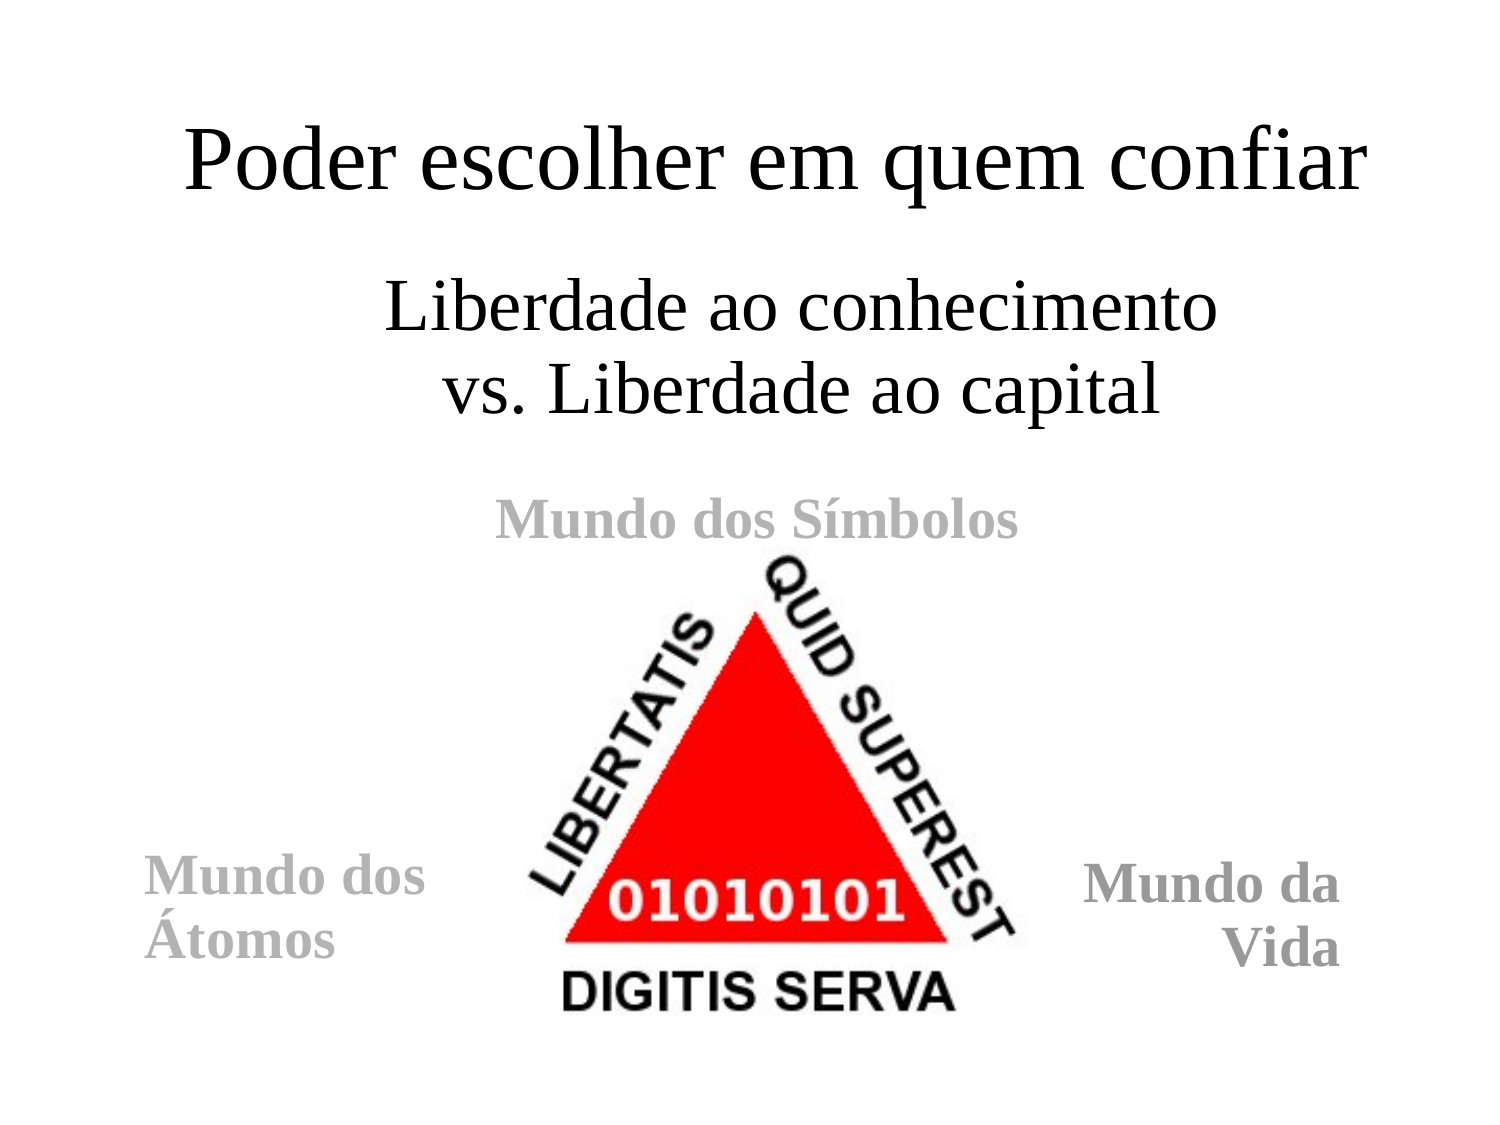

# Poder escolher em quem confiar
Liberdade ao conhecimento
vs. Liberdade ao capital
Mundo dos Símbolos
Mundo dos
Átomos
Mundo da
Vida